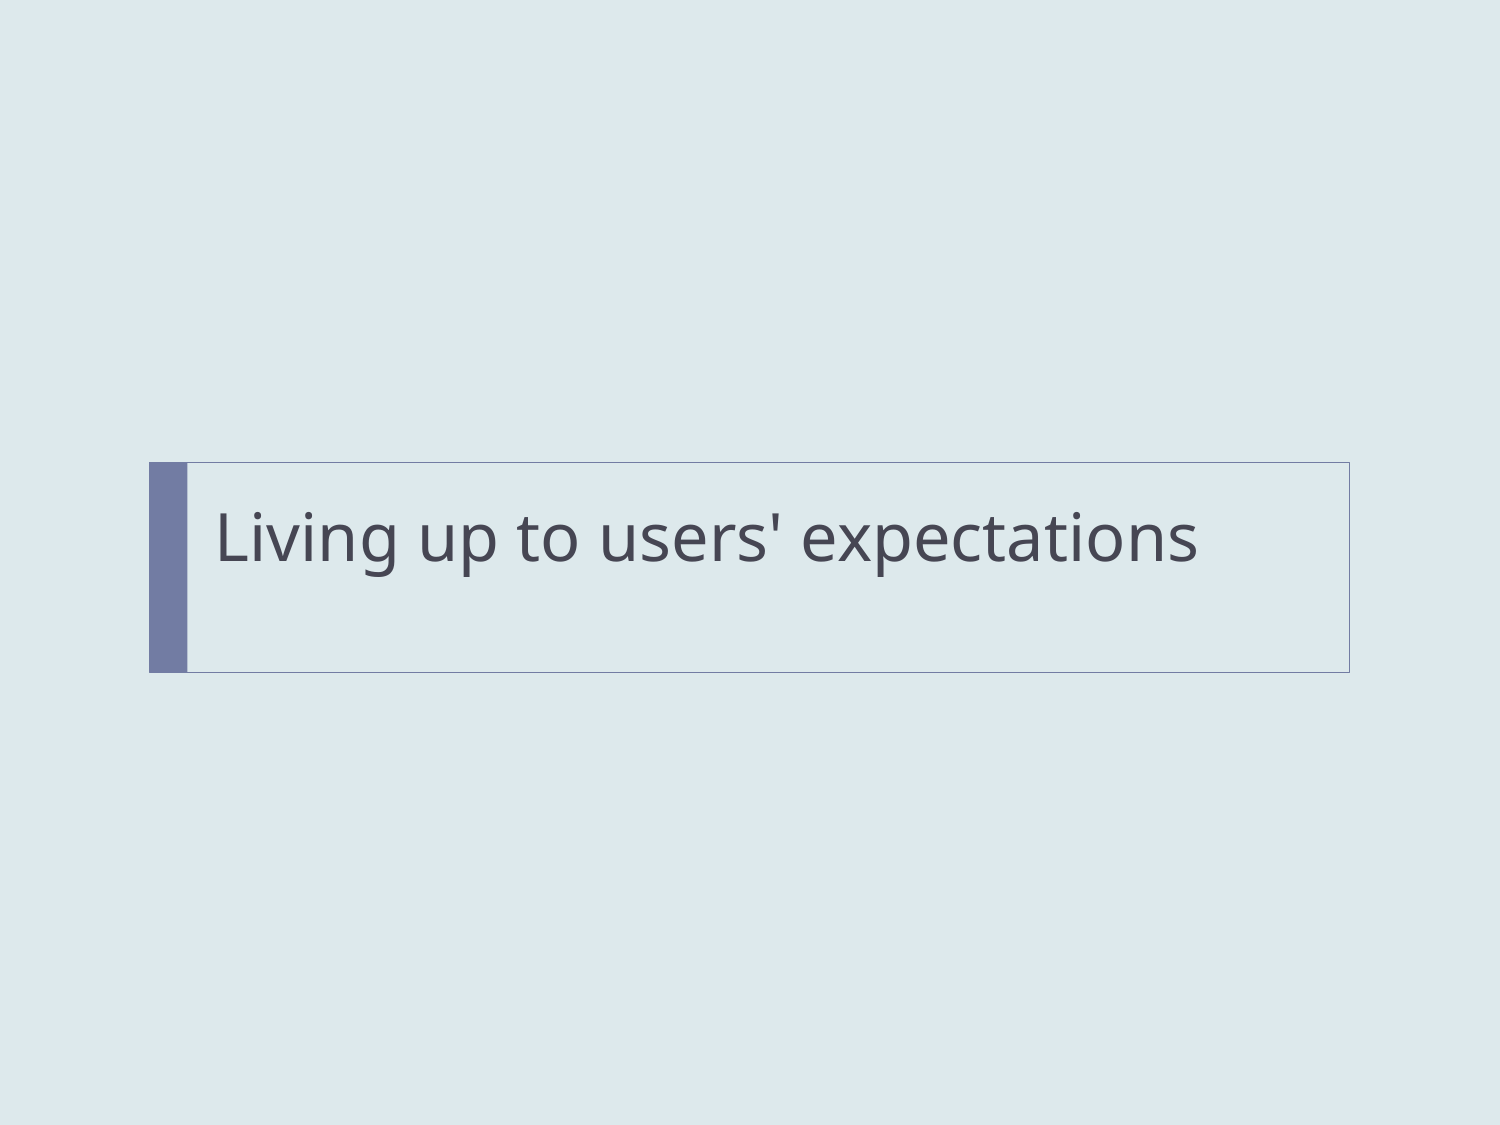

# Living up to users' expectations
Benasque RNA